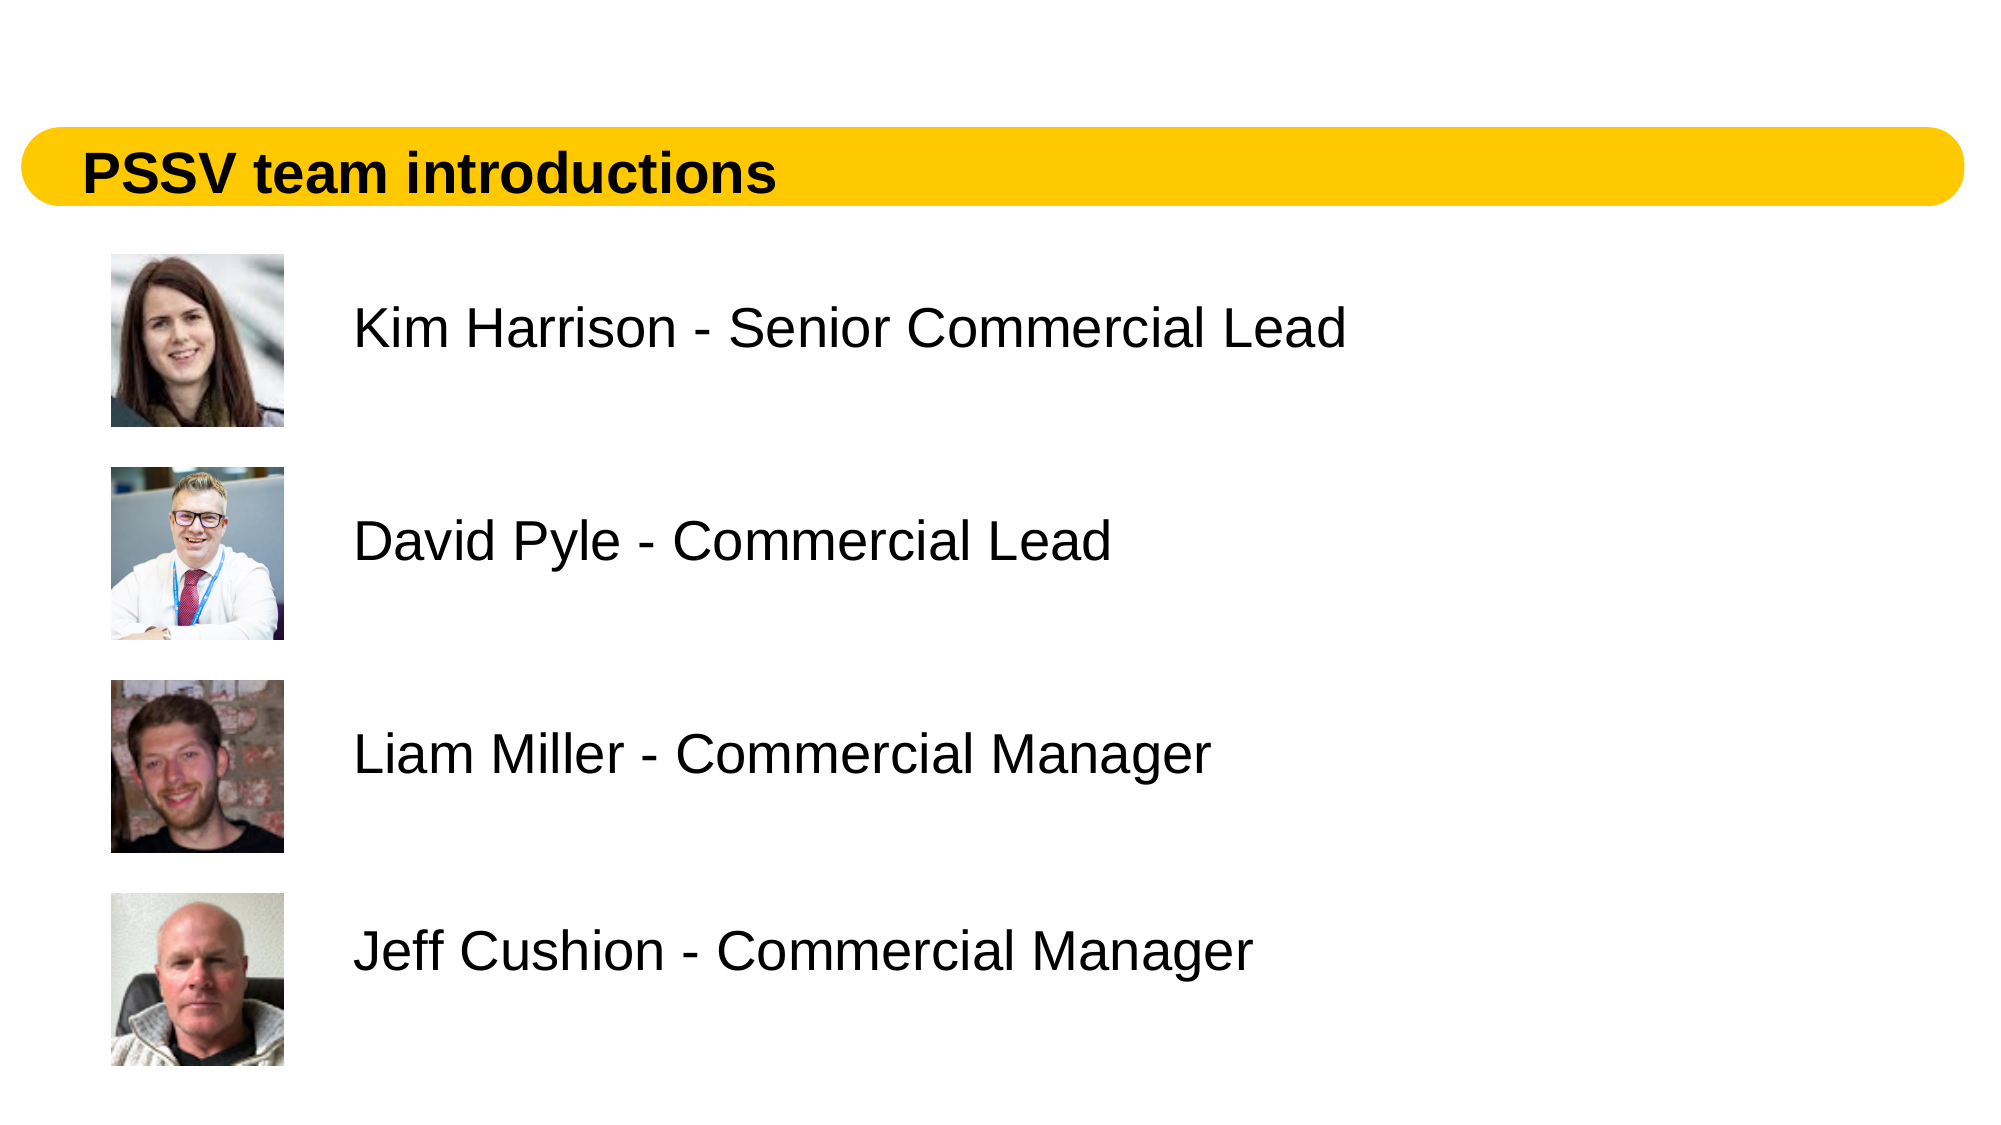

# PSSV team introductions
Kim Harrison - Senior Commercial Lead
David Pyle - Commercial Lead
Liam Miller - Commercial Manager
Jeff Cushion - Commercial Manager